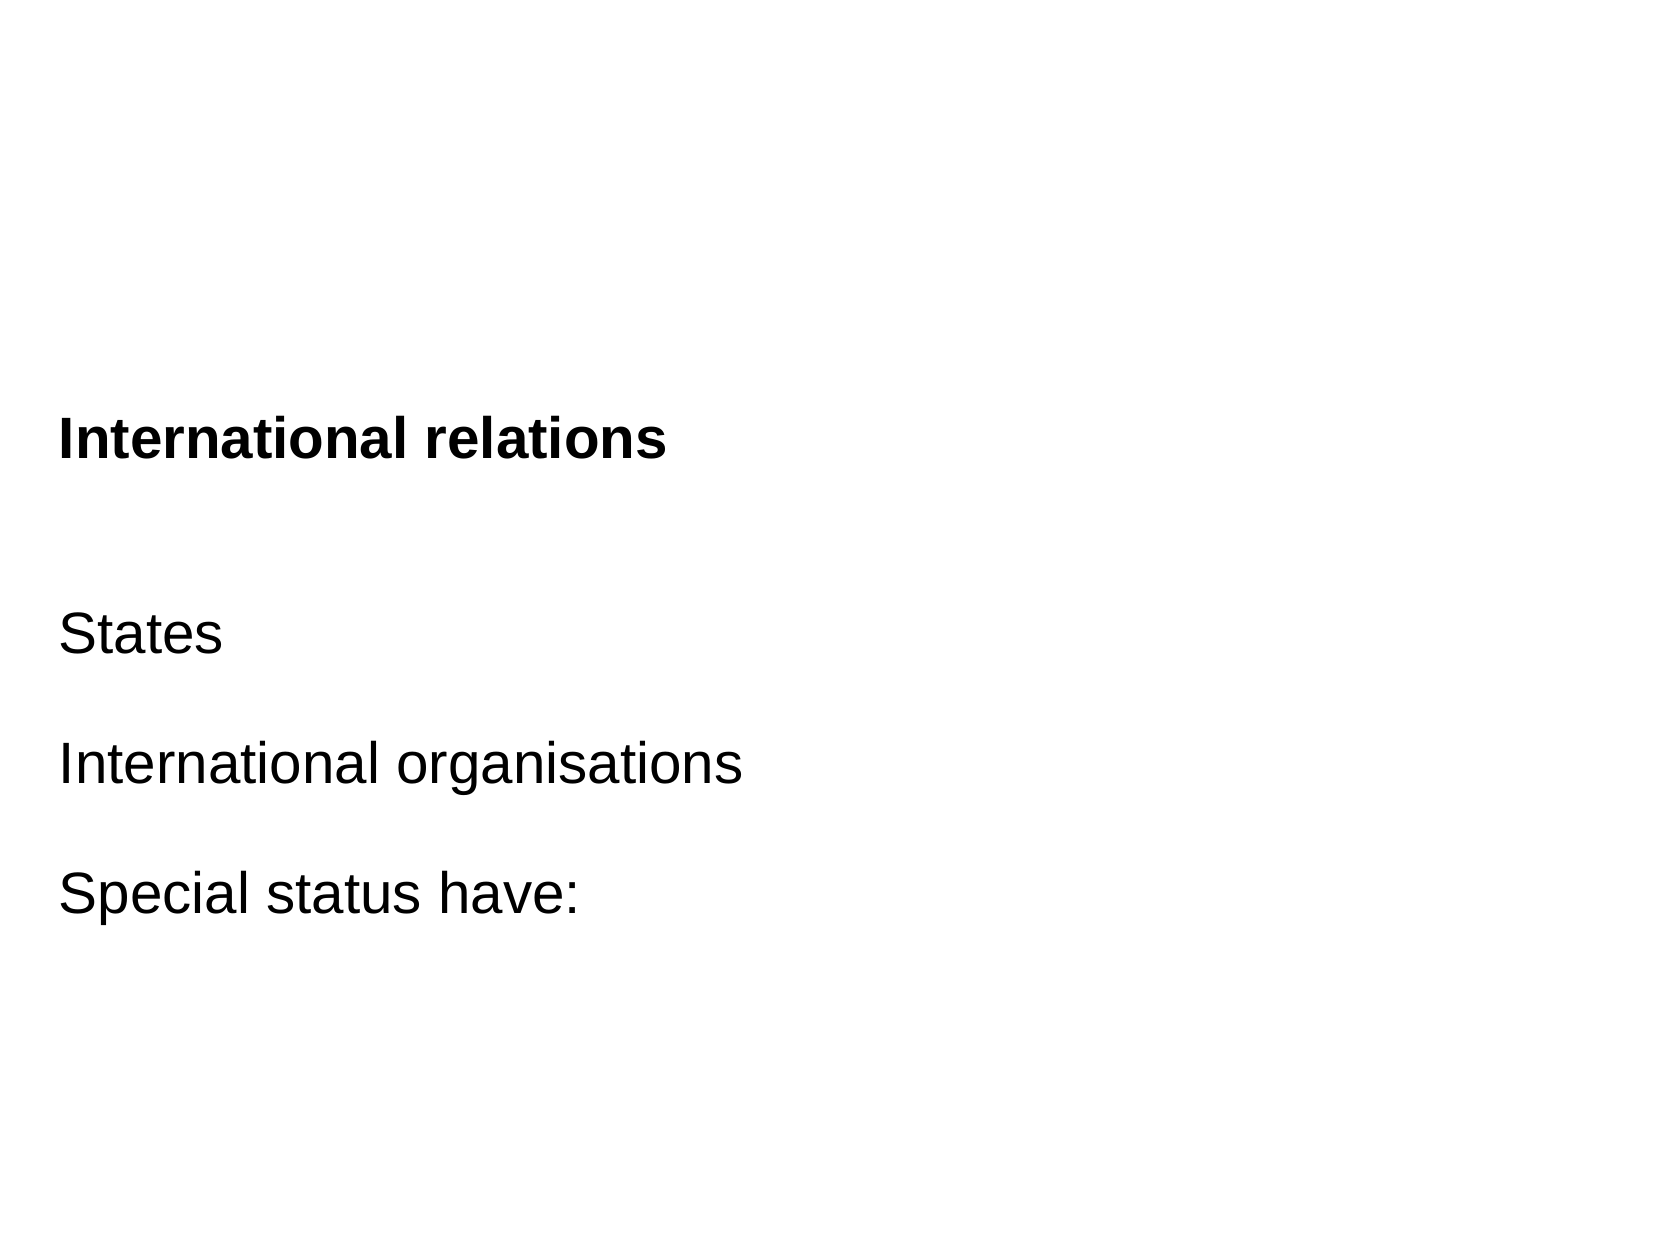

International relations
States
International organisations
Special status have:
#